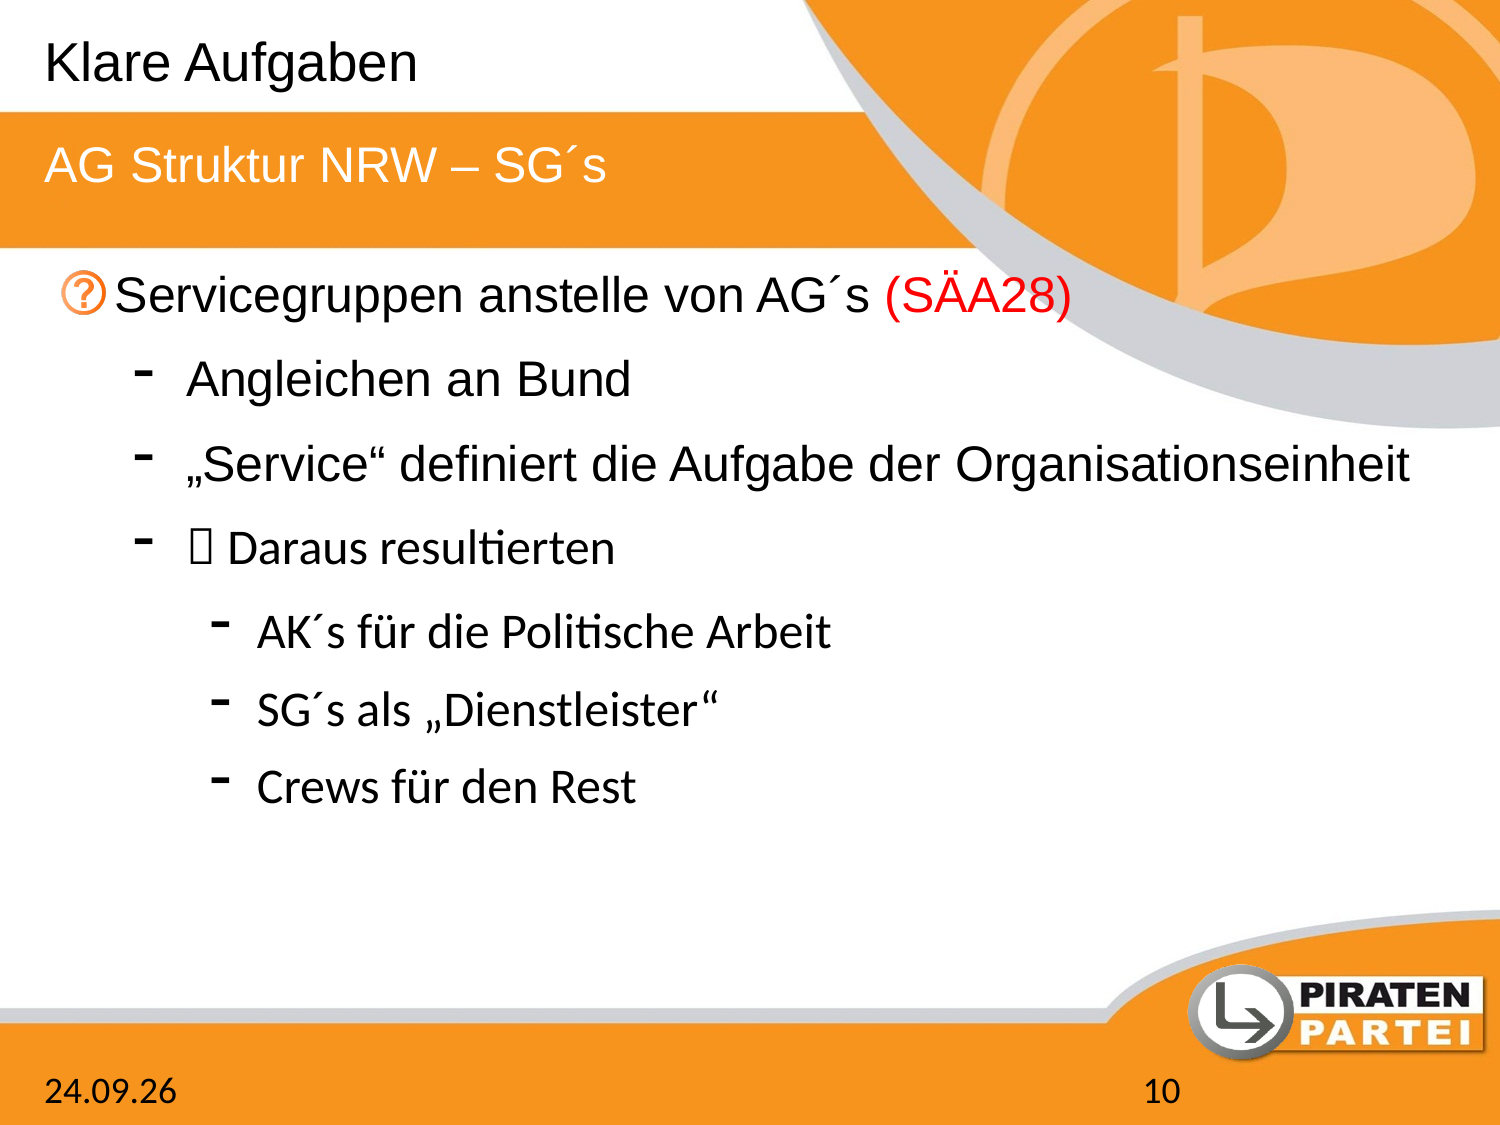

Klare Aufgaben
AG Struktur NRW – SG´s
# Servicegruppen anstelle von AG´s (SÄA28)
Angleichen an Bund
„Service“ definiert die Aufgabe der Organisationseinheit
 Daraus resultierten
AK´s für die Politische Arbeit
SG´s als „Dienstleister“
Crews für den Rest